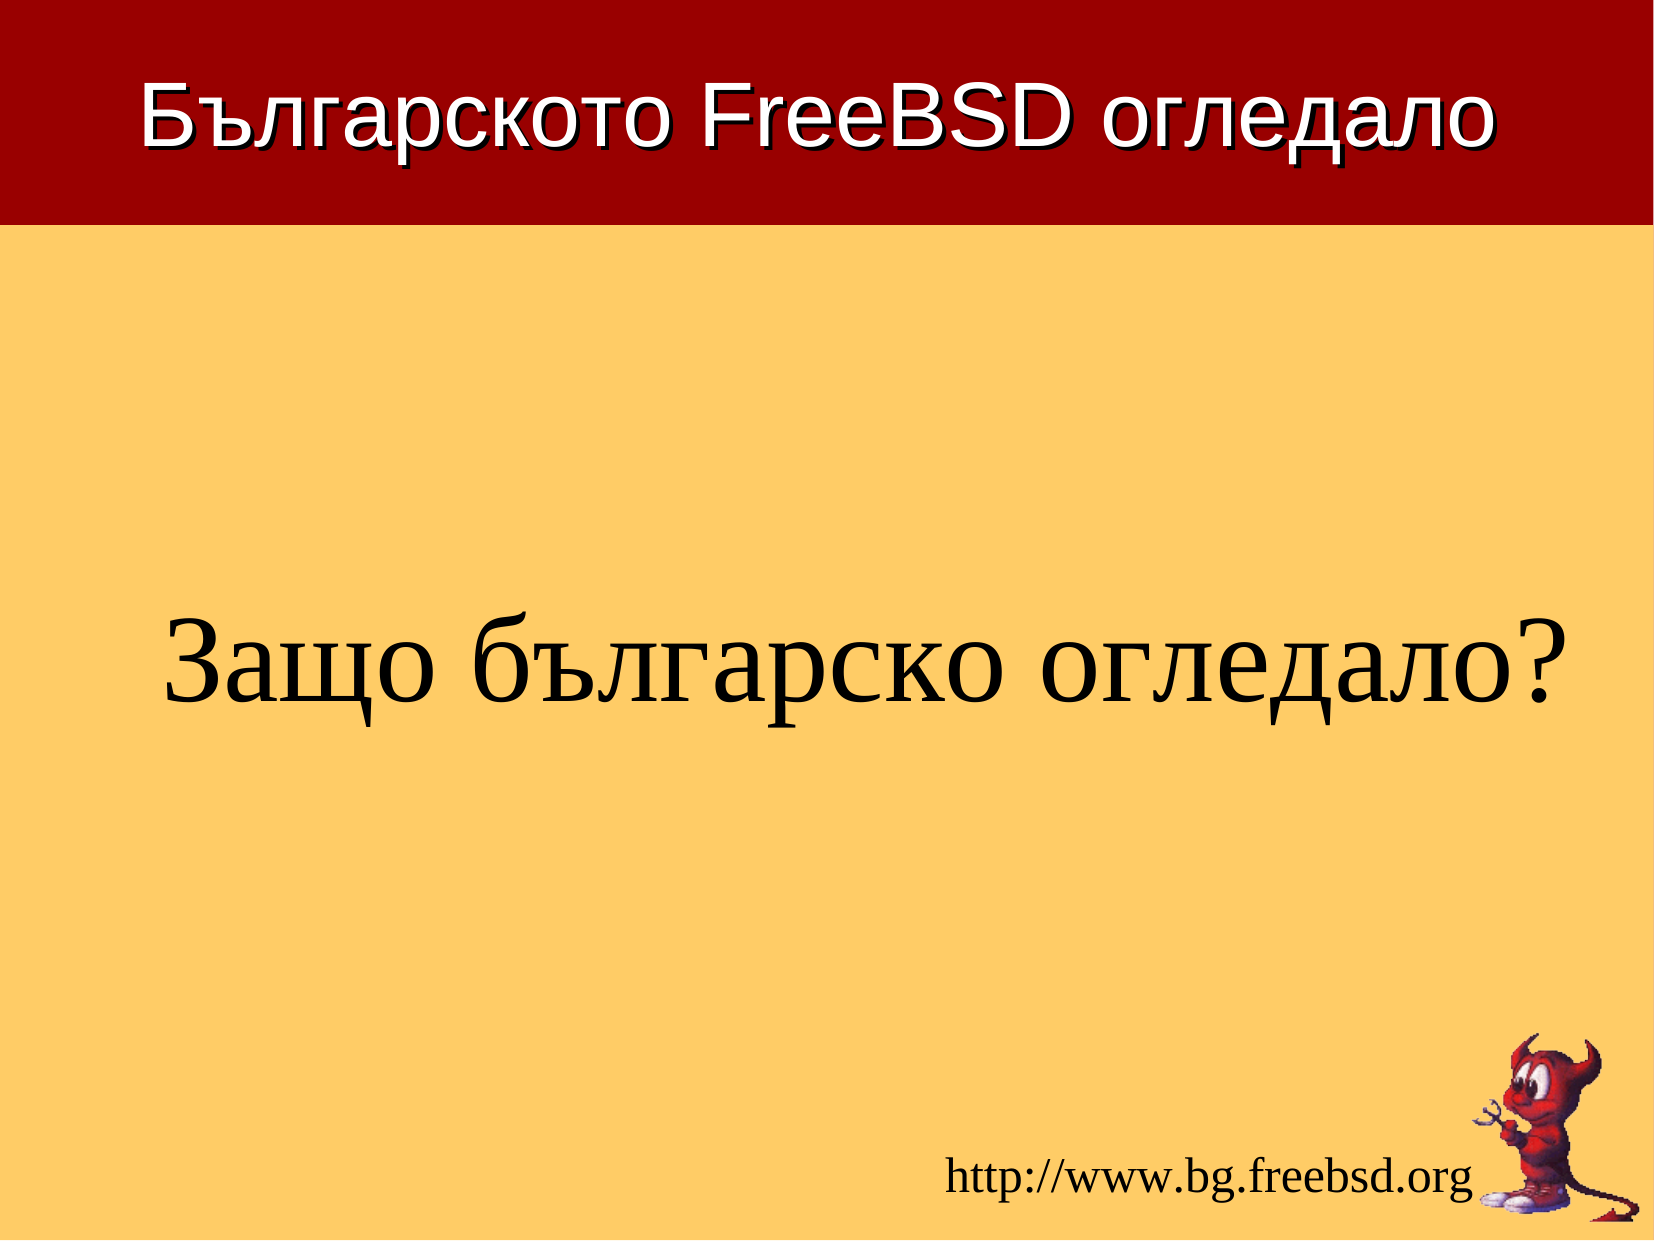

# Българското FreeBSD огледало
Защо българско огледало?
http://www.bg.freebsd.org